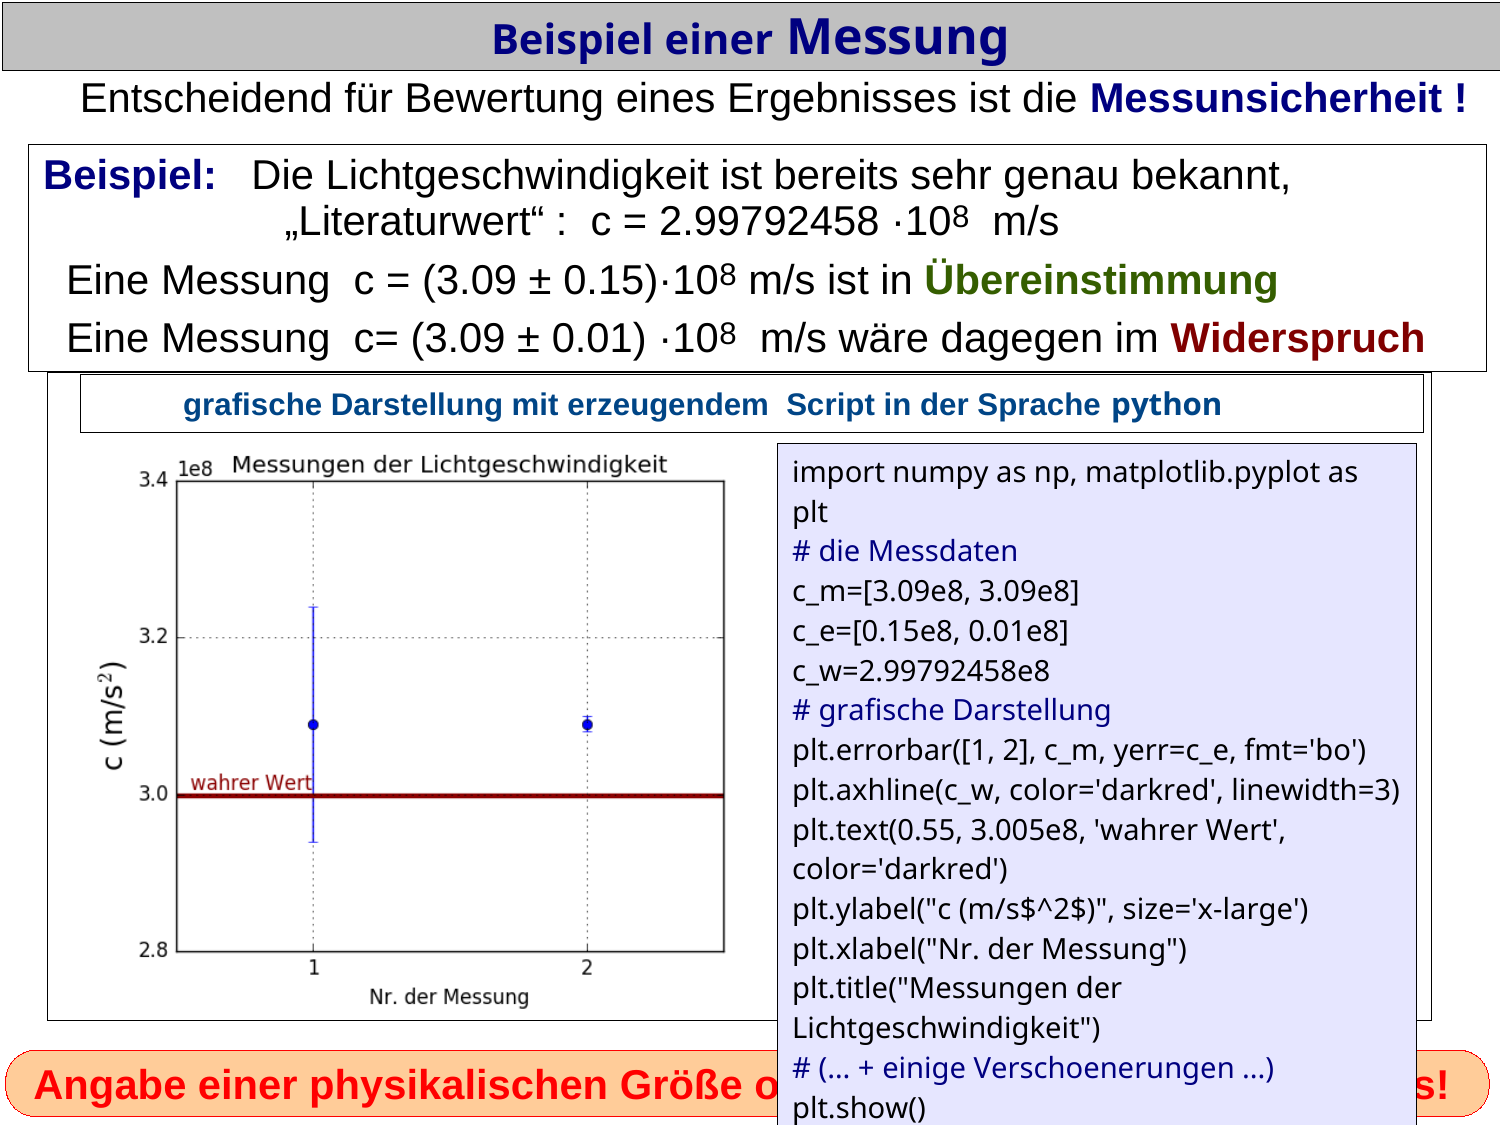

# Beispiel einer Messung
Entscheidend für Bewertung eines Ergebnisses ist die Messunsicherheit !
Beispiel: Die Lichtgeschwindigkeit ist bereits sehr genau bekannt,
 „Literaturwert“ : c = 2.99792458 ·108 m/s
 Eine Messung c = (3.09 ± 0.15)·108 m/s ist in Übereinstimmung
 Eine Messung c= (3.09 ± 0.01) ·108 m/s wäre dagegen im Widerspruch
 grafische Darstellung mit erzeugendem Script in der Sprache python
import numpy as np, matplotlib.pyplot as plt
# die Messdaten
c_m=[3.09e8, 3.09e8]
c_e=[0.15e8, 0.01e8]
c_w=2.99792458e8
# grafische Darstellung
plt.errorbar([1, 2], c_m, yerr=c_e, fmt='bo')
plt.axhline(c_w, color='darkred', linewidth=3)
plt.text(0.55, 3.005e8, 'wahrer Wert', color='darkred')
plt.ylabel("c (m/s$^2$)", size='x-large')
plt.xlabel("Nr. der Messung")
plt.title("Messungen der Lichtgeschwindigkeit")
# (… + einige Verschoenerungen ...)
plt.show()
 Angabe einer physikalischen Größe ohne Messunsicherheit ist wertlos!